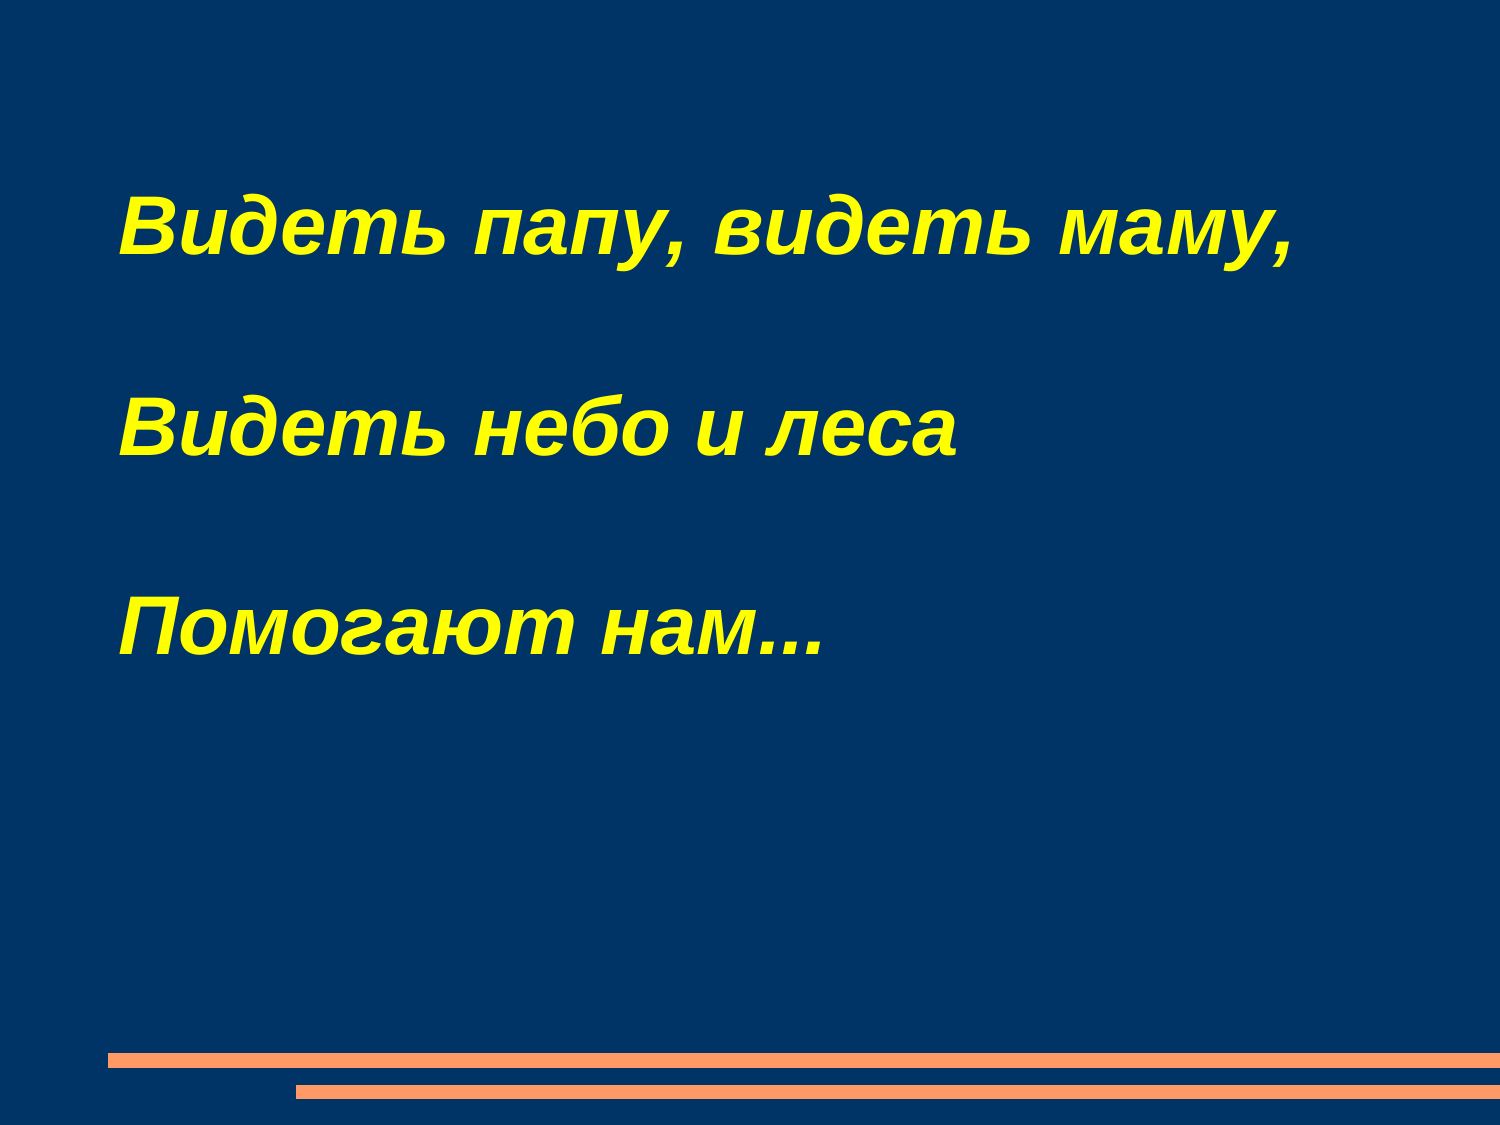

# Видеть папу, видеть маму, Видеть небо и леса Помогают нам...